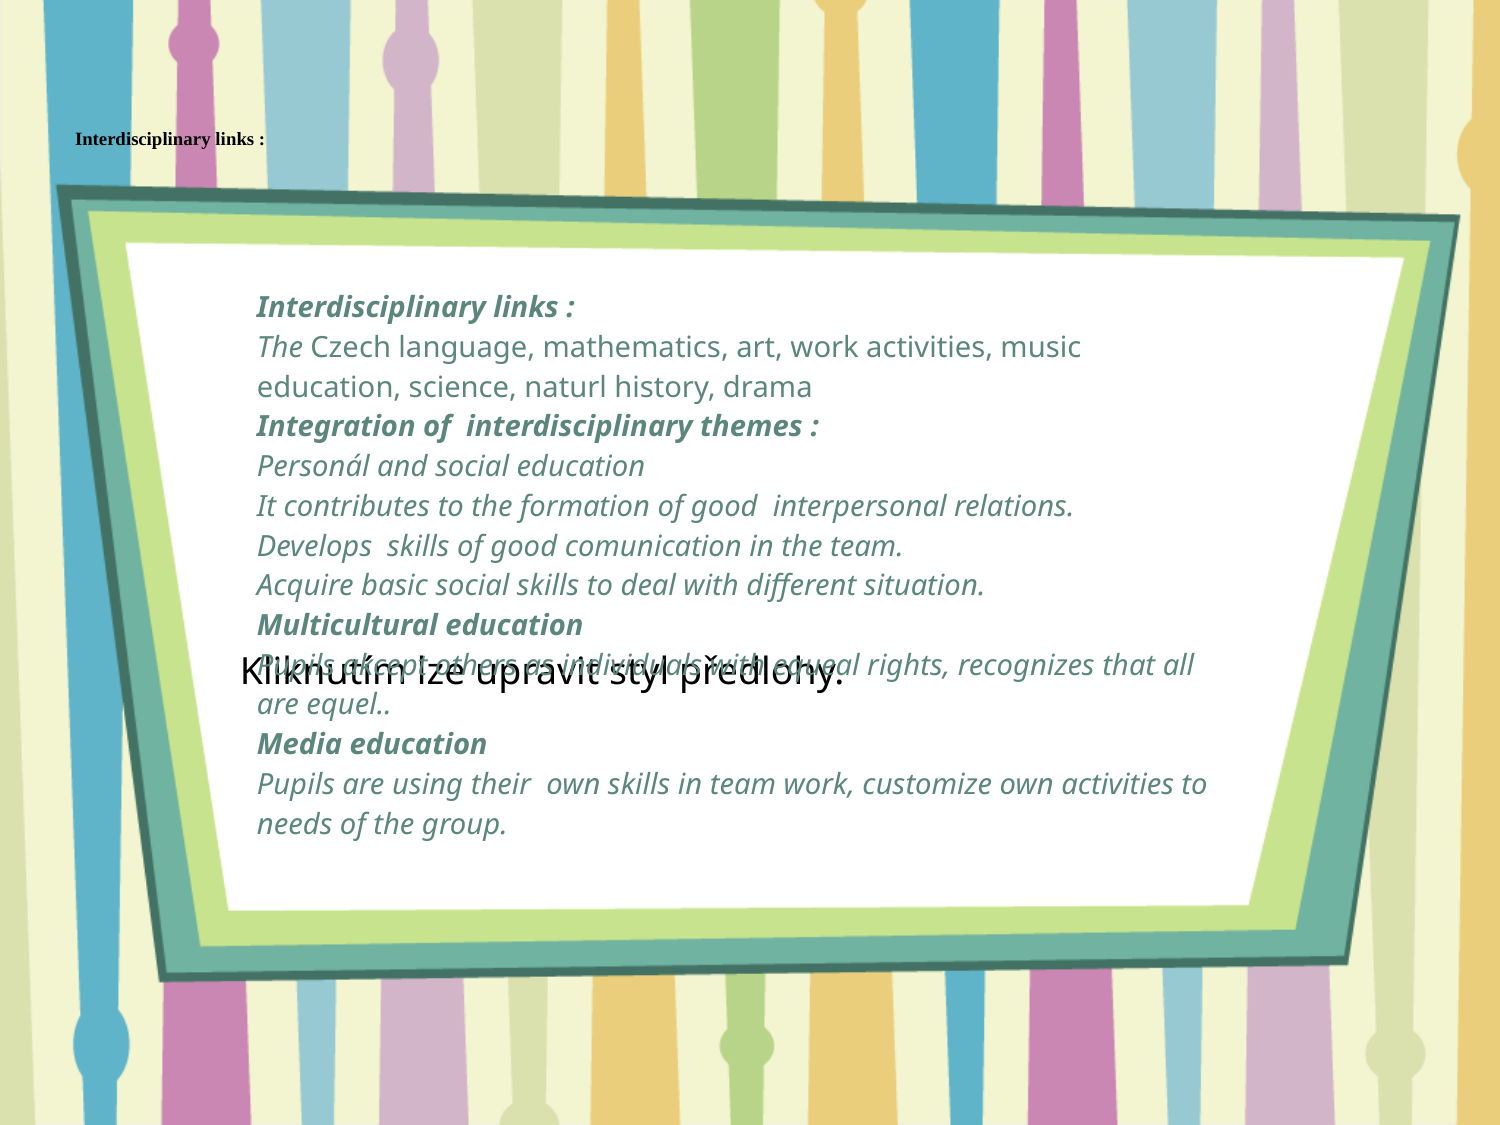

# Interdisciplinary links :
Interdisciplinary links :
The Czech language, mathematics, art, work activities, music education, science, naturl history, drama
Integration of interdisciplinary themes :
Personál and social education
It contributes to the formation of good interpersonal relations.
Develops skills of good comunication in the team.
Acquire basic social skills to deal with different situation.
Multicultural education
Pupils akcept others as individuals with equeal rights, recognizes that all are equel..
Media education
Pupils are using their own skills in team work, customize own activities to needs of the group.